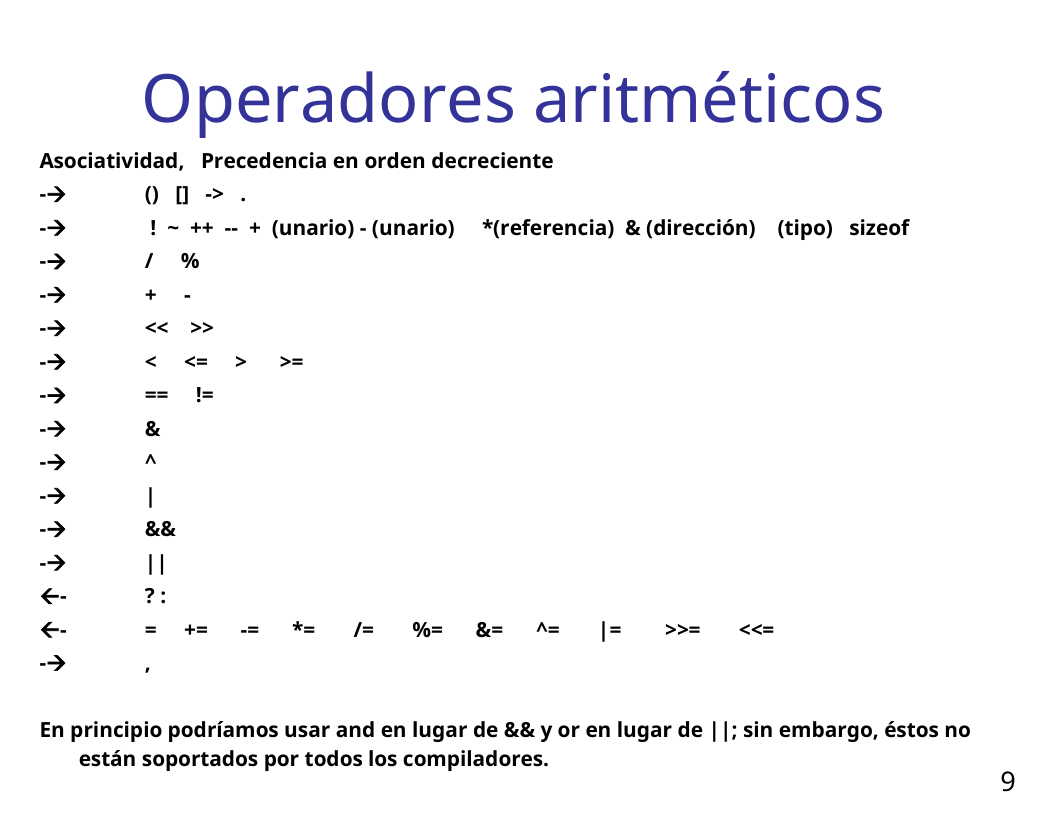

# Operadores aritméticos
Asociatividad, Precedencia en orden decreciente
-		() [] -> .
-		 ! ~ ++ -- + (unario) - (unario) *(referencia) & (dirección) (tipo) sizeof
-		/ %
-		+ -
-		<< >>
-		< <= > >=
-		== !=
-		&
-		^
-		|
-		&&
-		||
-		? :
-		= += -= *= /= %= &= ^= |= >>= <<=
-		,
En principio podríamos usar and en lugar de && y or en lugar de ||; sin embargo, éstos no están soportados por todos los compiladores.
9